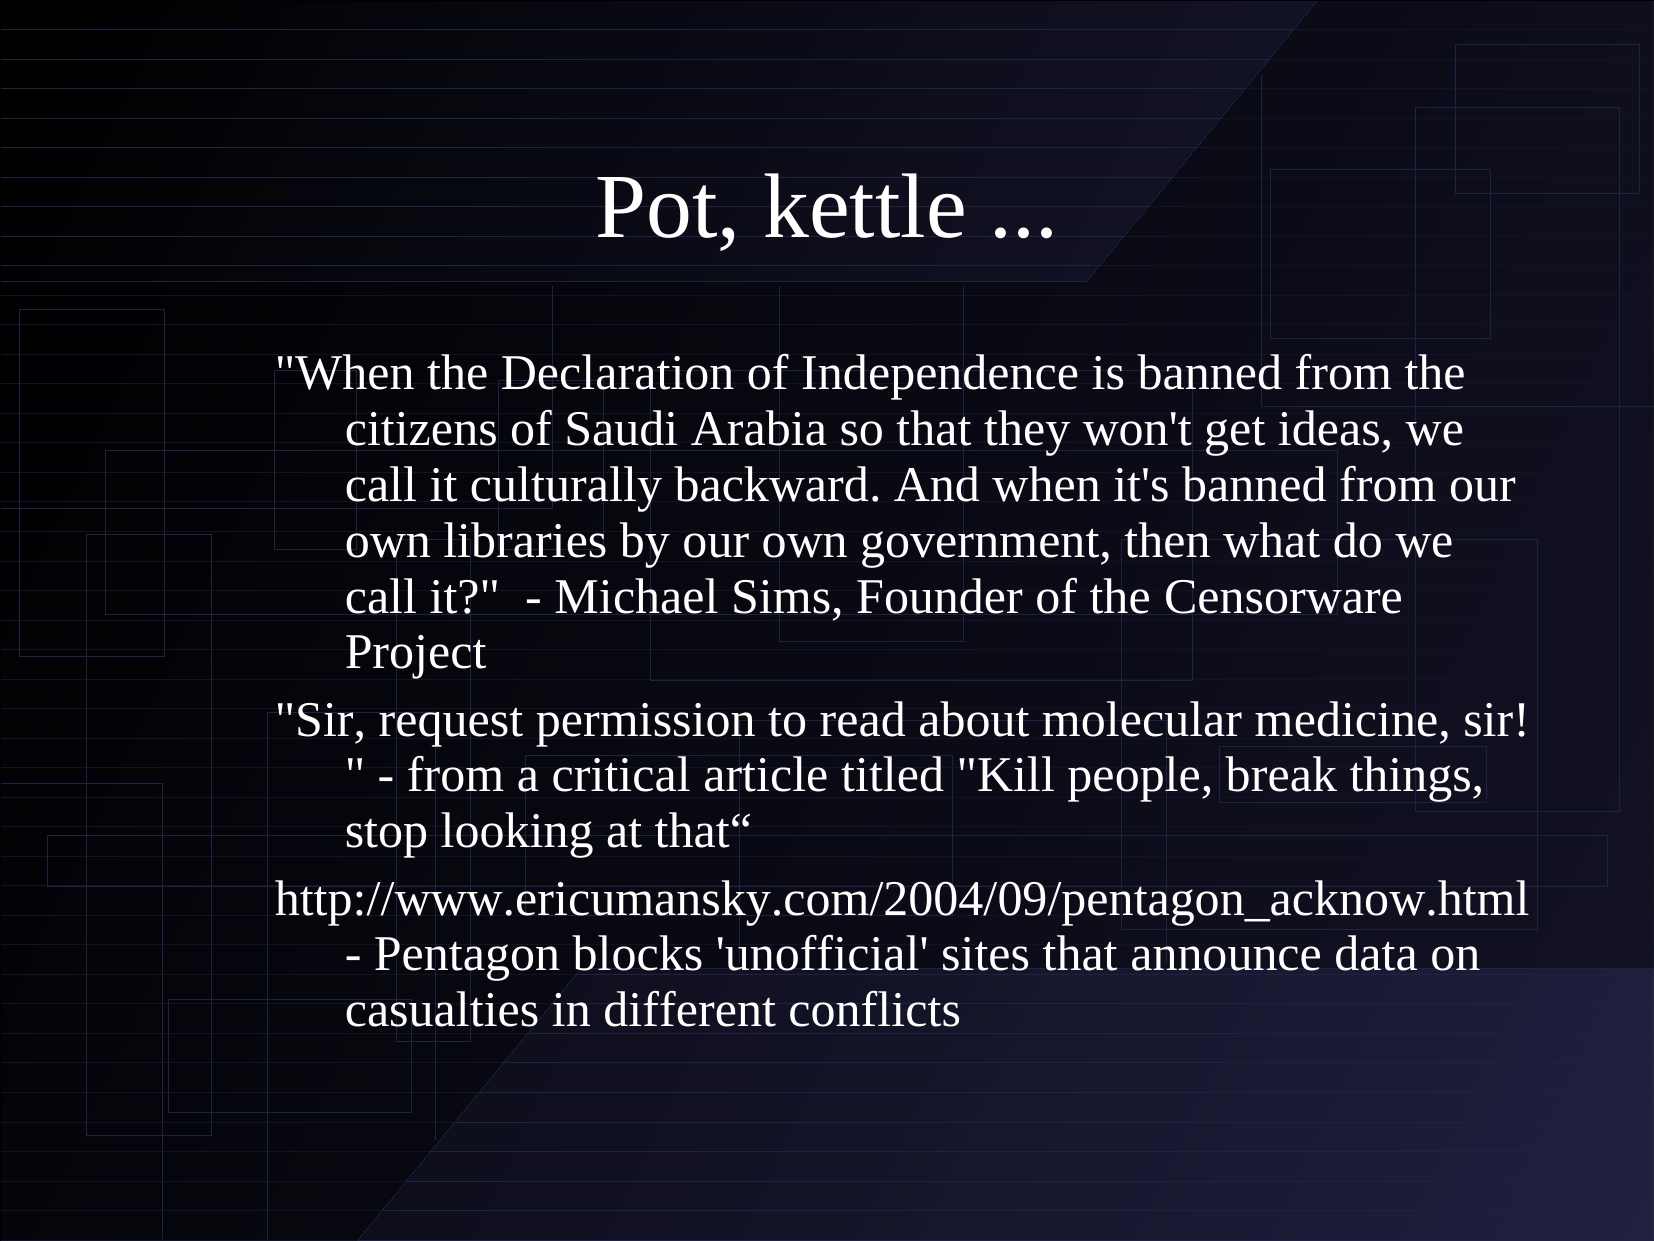

# Pot, kettle ...
"When the Declaration of Independence is banned from the citizens of Saudi Arabia so that they won't get ideas, we call it culturally backward. And when it's banned from our own libraries by our own government, then what do we call it?" - Michael Sims, Founder of the Censorware Project
"Sir, request permission to read about molecular medicine, sir! " - from a critical article titled "Kill people, break things, stop looking at that“
http://www.ericumansky.com/2004/09/pentagon_acknow.html - Pentagon blocks 'unofficial' sites that announce data on casualties in different conflicts